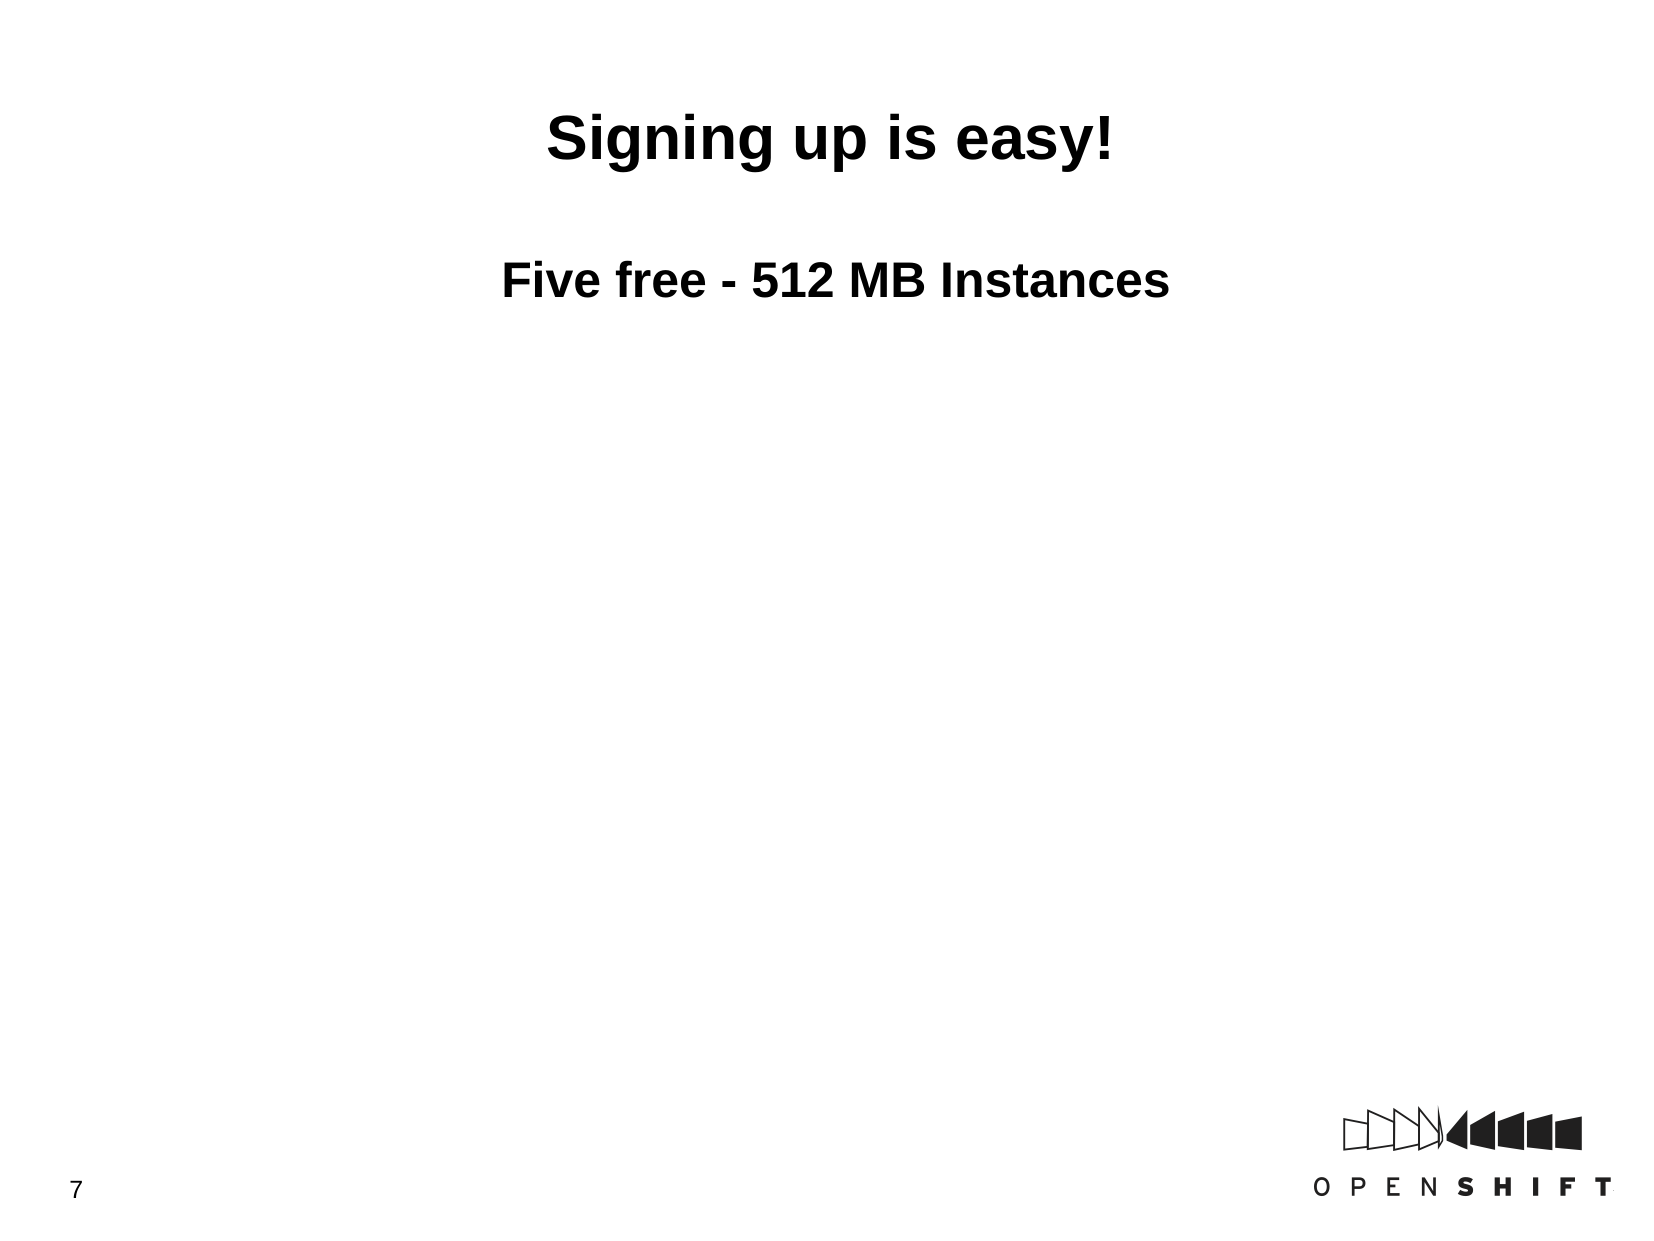

# Signing up is easy!
Five free - 512 MB Instances